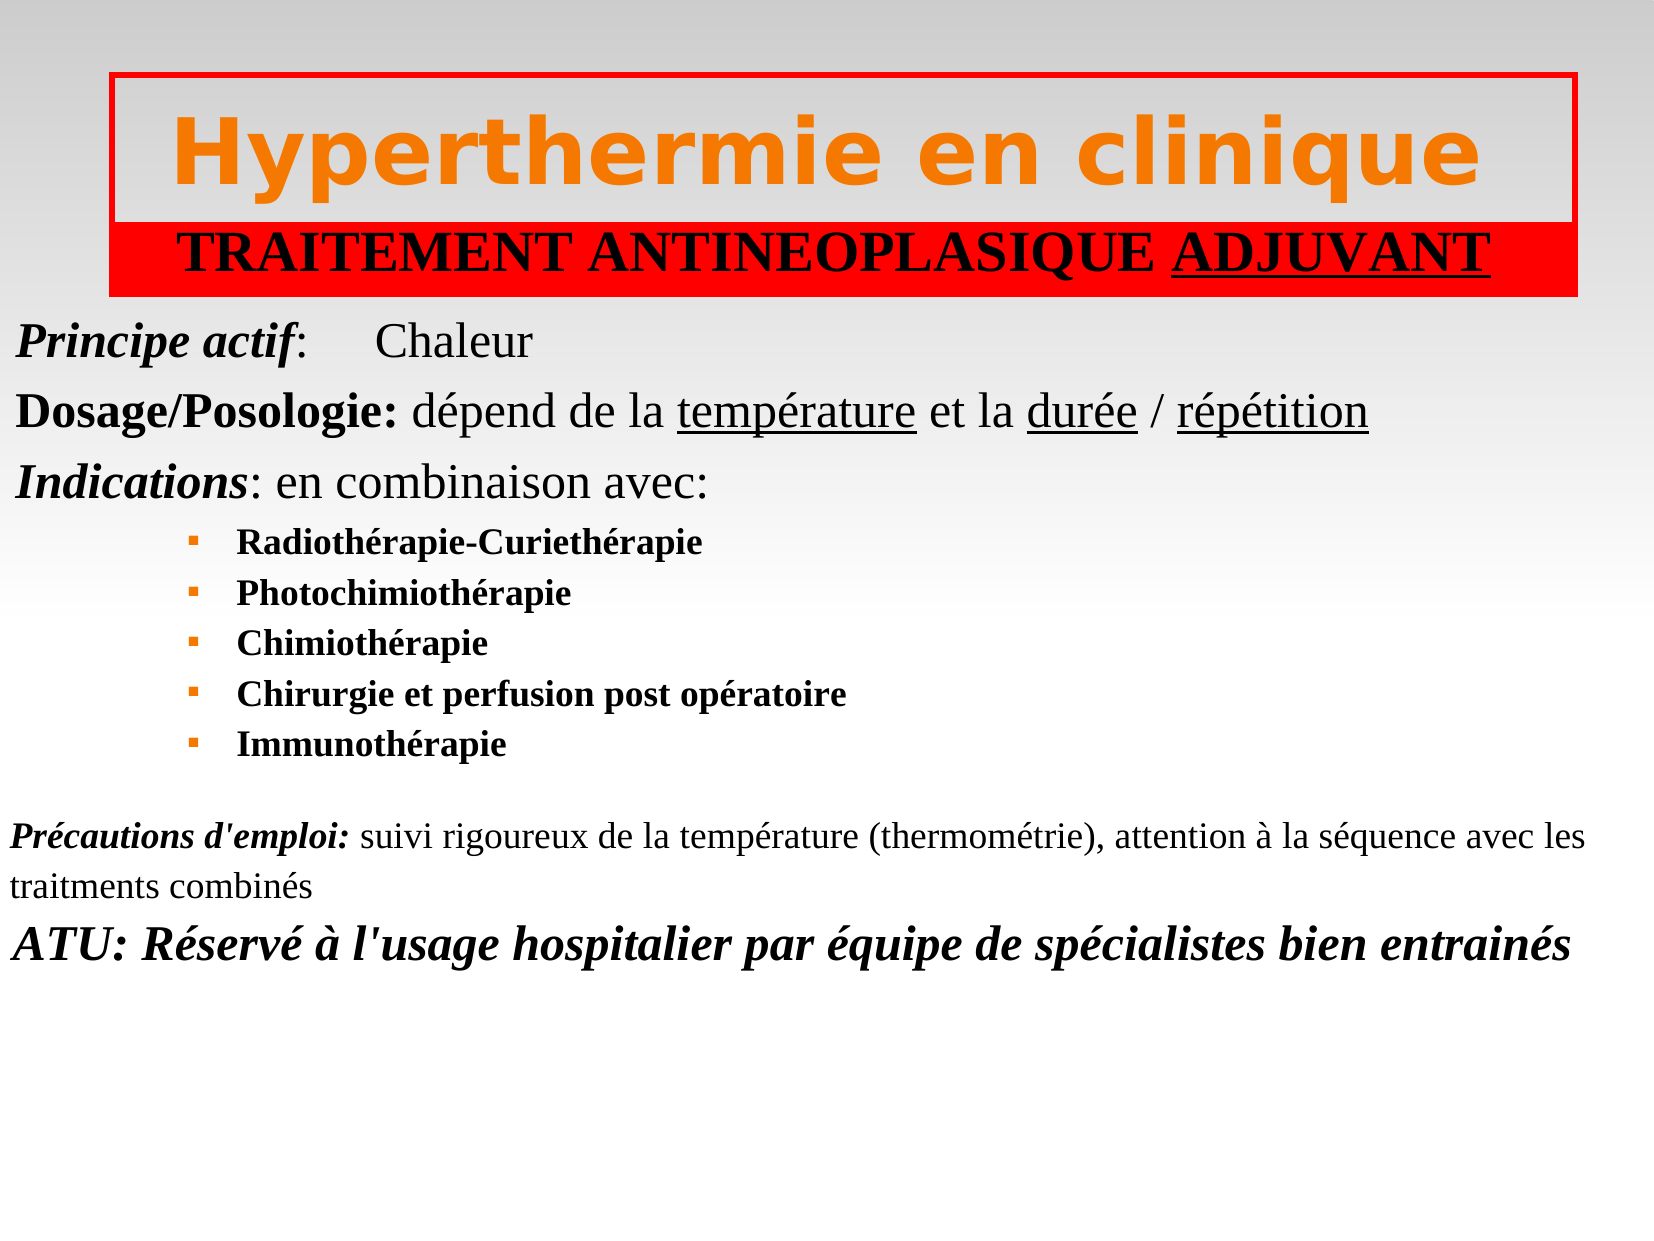

# Hyperthermie en clinique
TRAITEMENT ANTINEOPLASIQUE ADJUVANT
Principe actif: 	Chaleur
Dosage/Posologie: dépend de la température et la durée / répétition
Indications: en combinaison avec:
Radiothérapie-Curiethérapie
Photochimiothérapie
Chimiothérapie
Chirurgie et perfusion post opératoire
Immunothérapie
 Précautions d'emploi: suivi rigoureux de la température (thermométrie), attention à la séquence avec les
 traitments combinés
 ATU: Réservé à l'usage hospitalier par équipe de spécialistes bien entrainés